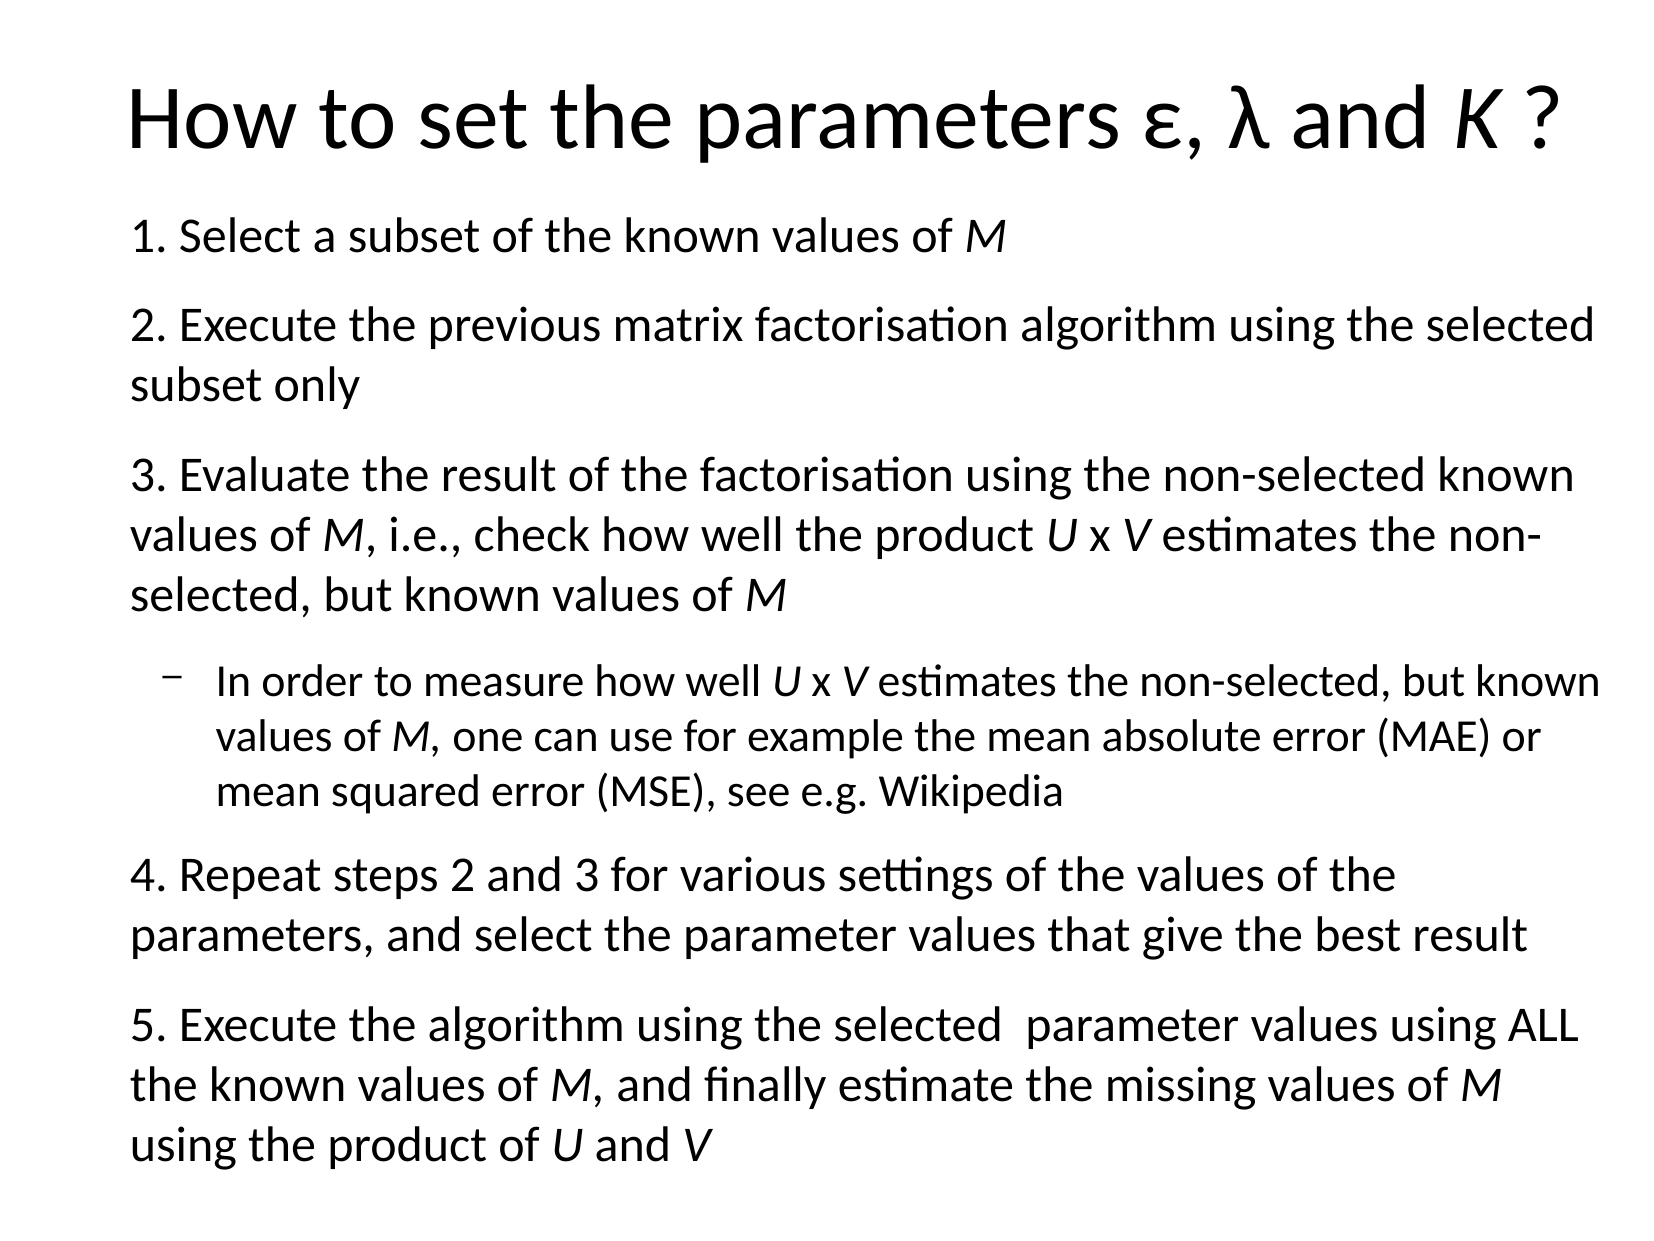

# How to set the parameters ε, λ and K ?
1. Select a subset of the known values of M
2. Execute the previous matrix factorisation algorithm using the selected subset only
3. Evaluate the result of the factorisation using the non-selected known values of M, i.e., check how well the product U x V estimates the non-selected, but known values of M
In order to measure how well U x V estimates the non-selected, but known values of M, one can use for example the mean absolute error (MAE) or mean squared error (MSE), see e.g. Wikipedia
4. Repeat steps 2 and 3 for various settings of the values of the parameters, and select the parameter values that give the best result
5. Execute the algorithm using the selected parameter values using ALL the known values of M, and finally estimate the missing values of M using the product of U and V